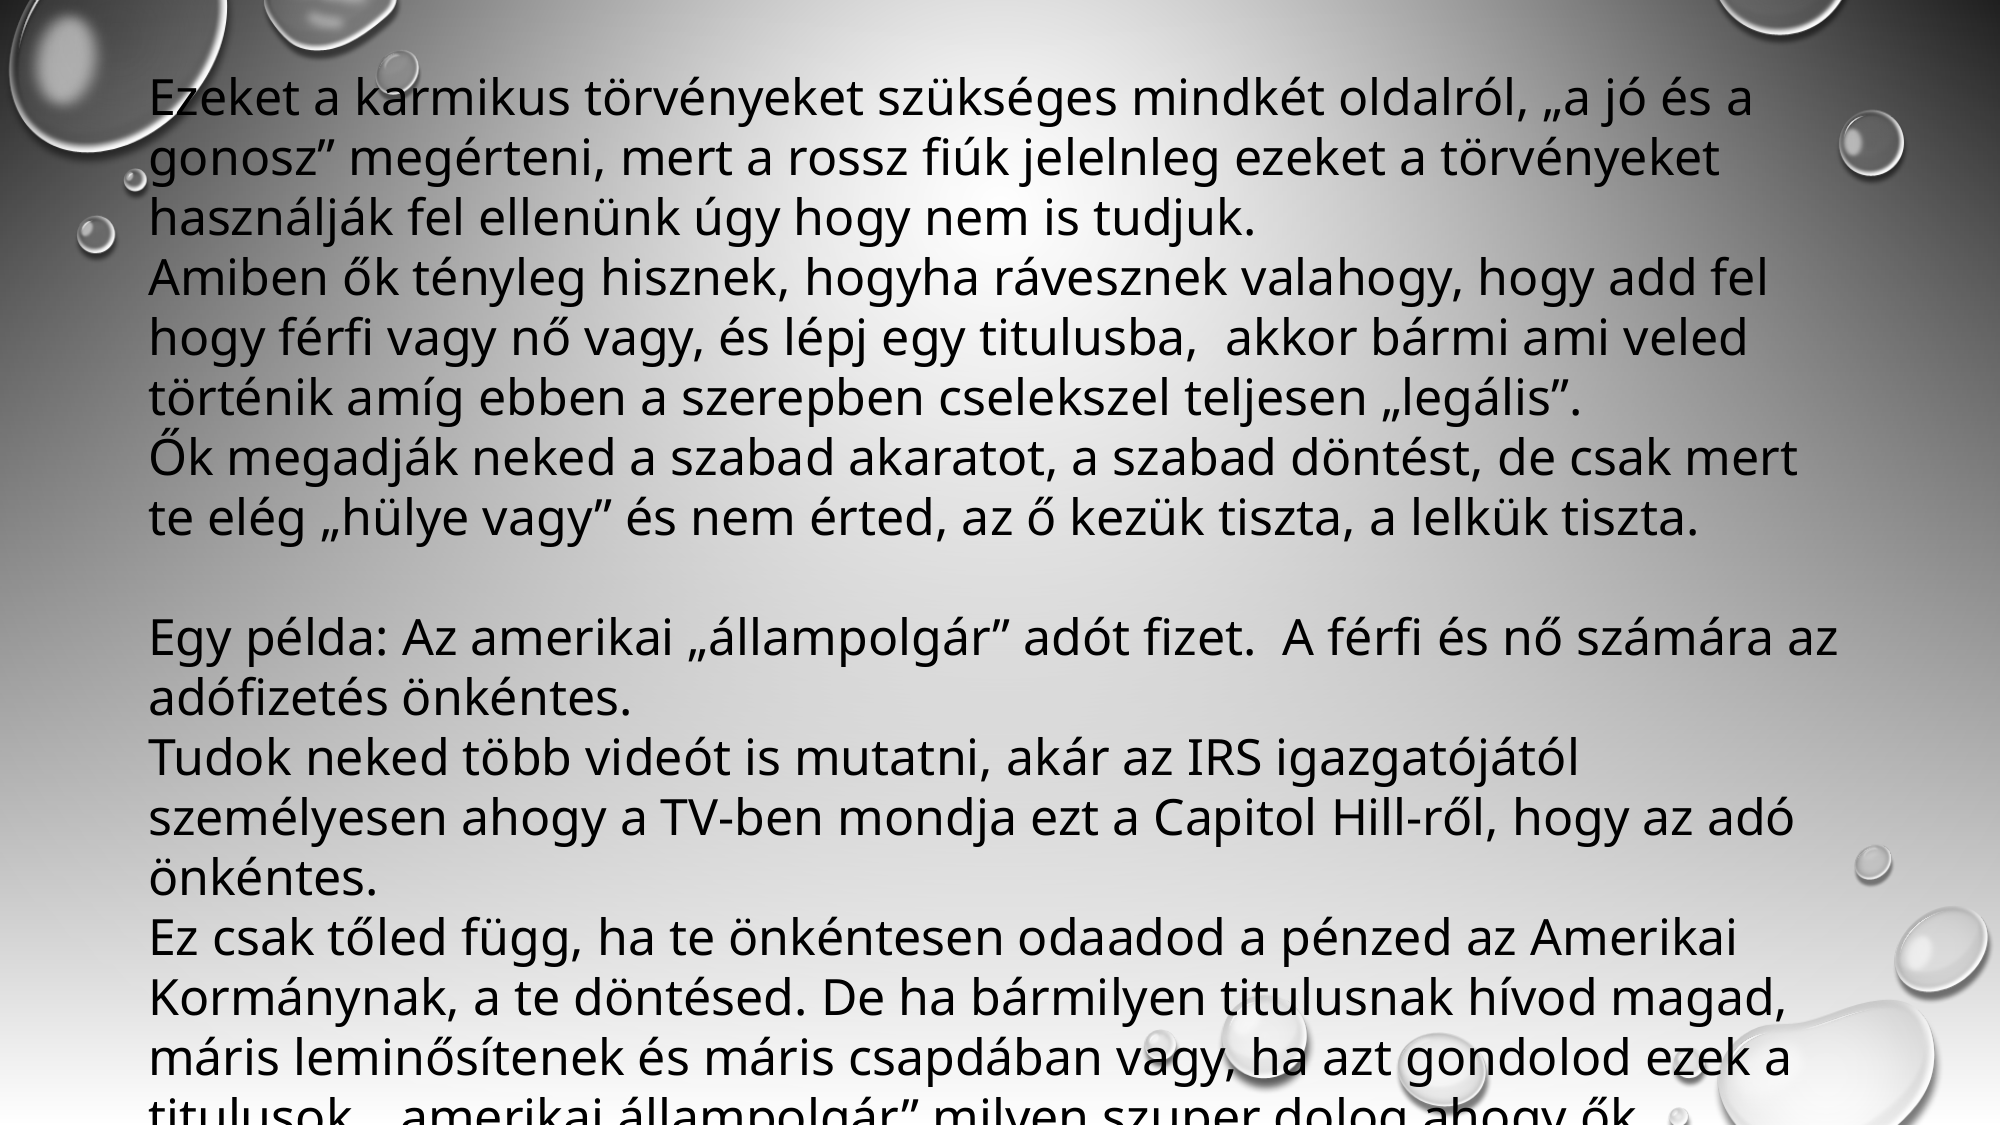

Ezeket a karmikus törvényeket szükséges mindkét oldalról, „a jó és a gonosz” megérteni, mert a rossz fiúk jelelnleg ezeket a törvényeket használják fel ellenünk úgy hogy nem is tudjuk.
Amiben ők tényleg hisznek, hogyha rávesznek valahogy, hogy add fel hogy férfi vagy nő vagy, és lépj egy titulusba, akkor bármi ami veled történik amíg ebben a szerepben cselekszel teljesen „legális”.
Ők megadják neked a szabad akaratot, a szabad döntést, de csak mert te elég „hülye vagy” és nem érted, az ő kezük tiszta, a lelkük tiszta.
Egy példa: Az amerikai „állampolgár” adót fizet. A férfi és nő számára az adófizetés önkéntes.
Tudok neked több videót is mutatni, akár az IRS igazgatójától személyesen ahogy a TV-ben mondja ezt a Capitol Hill-ről, hogy az adó önkéntes.
Ez csak tőled függ, ha te önkéntesen odaadod a pénzed az Amerikai Kormánynak, a te döntésed. De ha bármilyen titulusnak hívod magad, máris leminősítenek és máris csapdában vagy, ha azt gondolod ezek a titulusok, „amerikai állampolgár” milyen szuper dolog ahogy ők mondják neked.